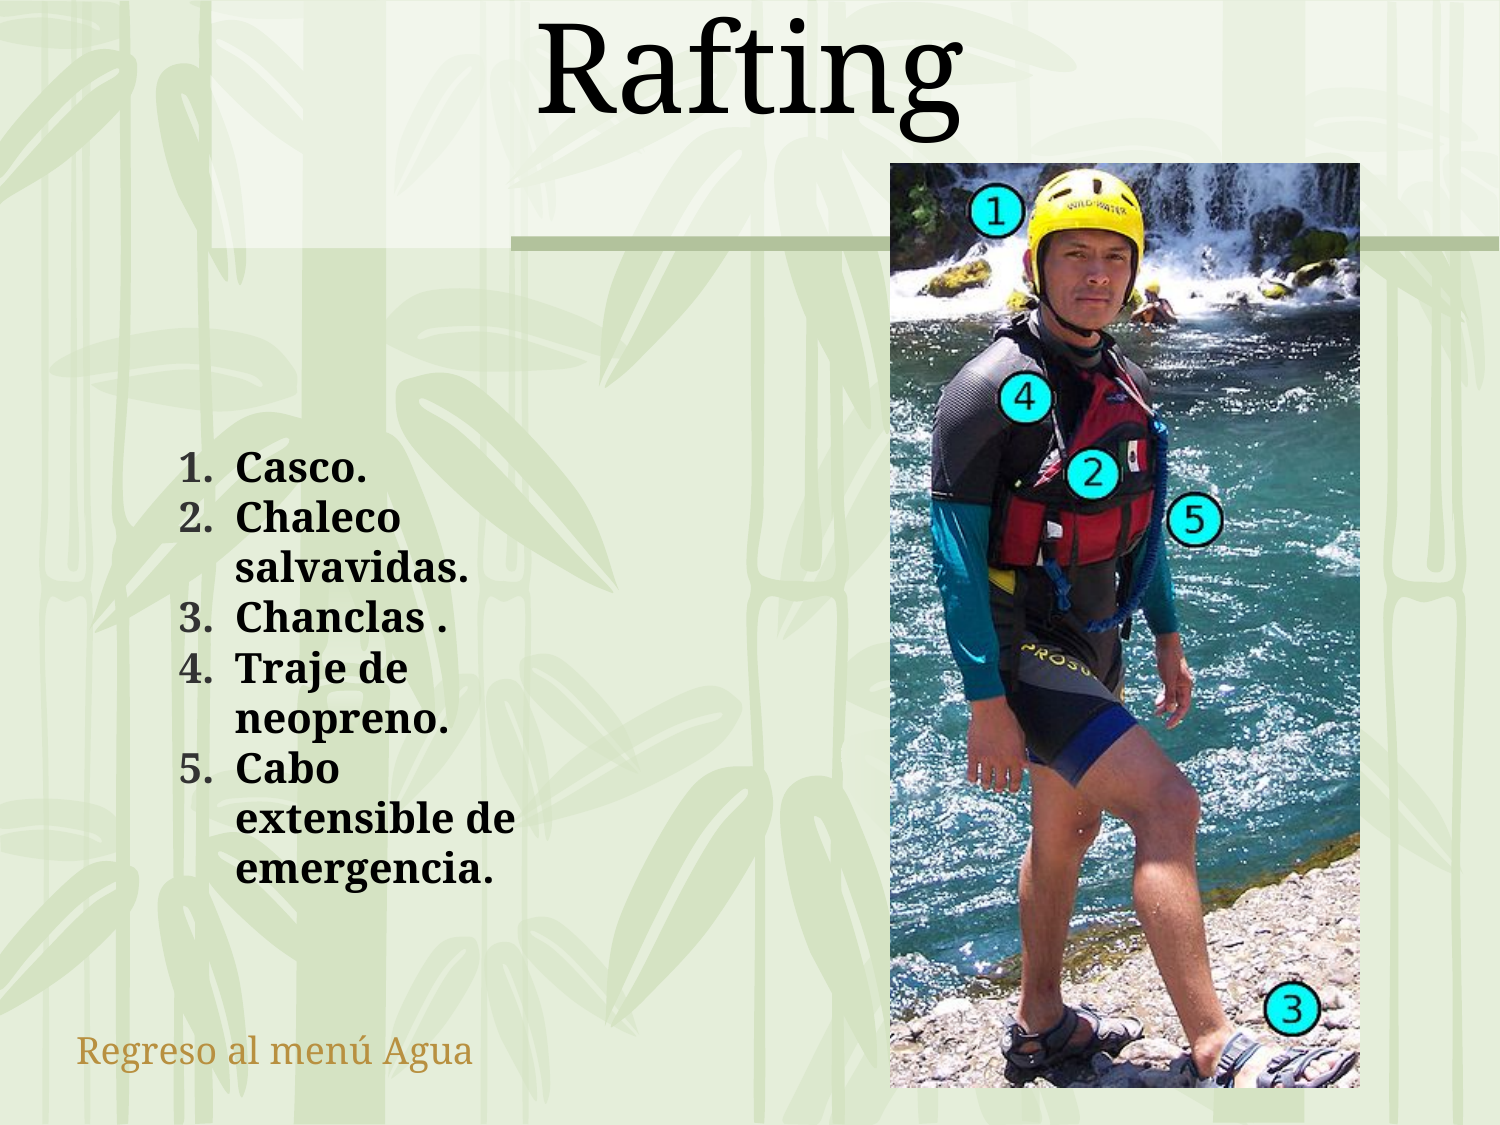

# Rafting
Casco.
Chaleco salvavidas.
Chanclas .
Traje de neopreno.
Cabo extensible de emergencia.
Regreso al menú Agua